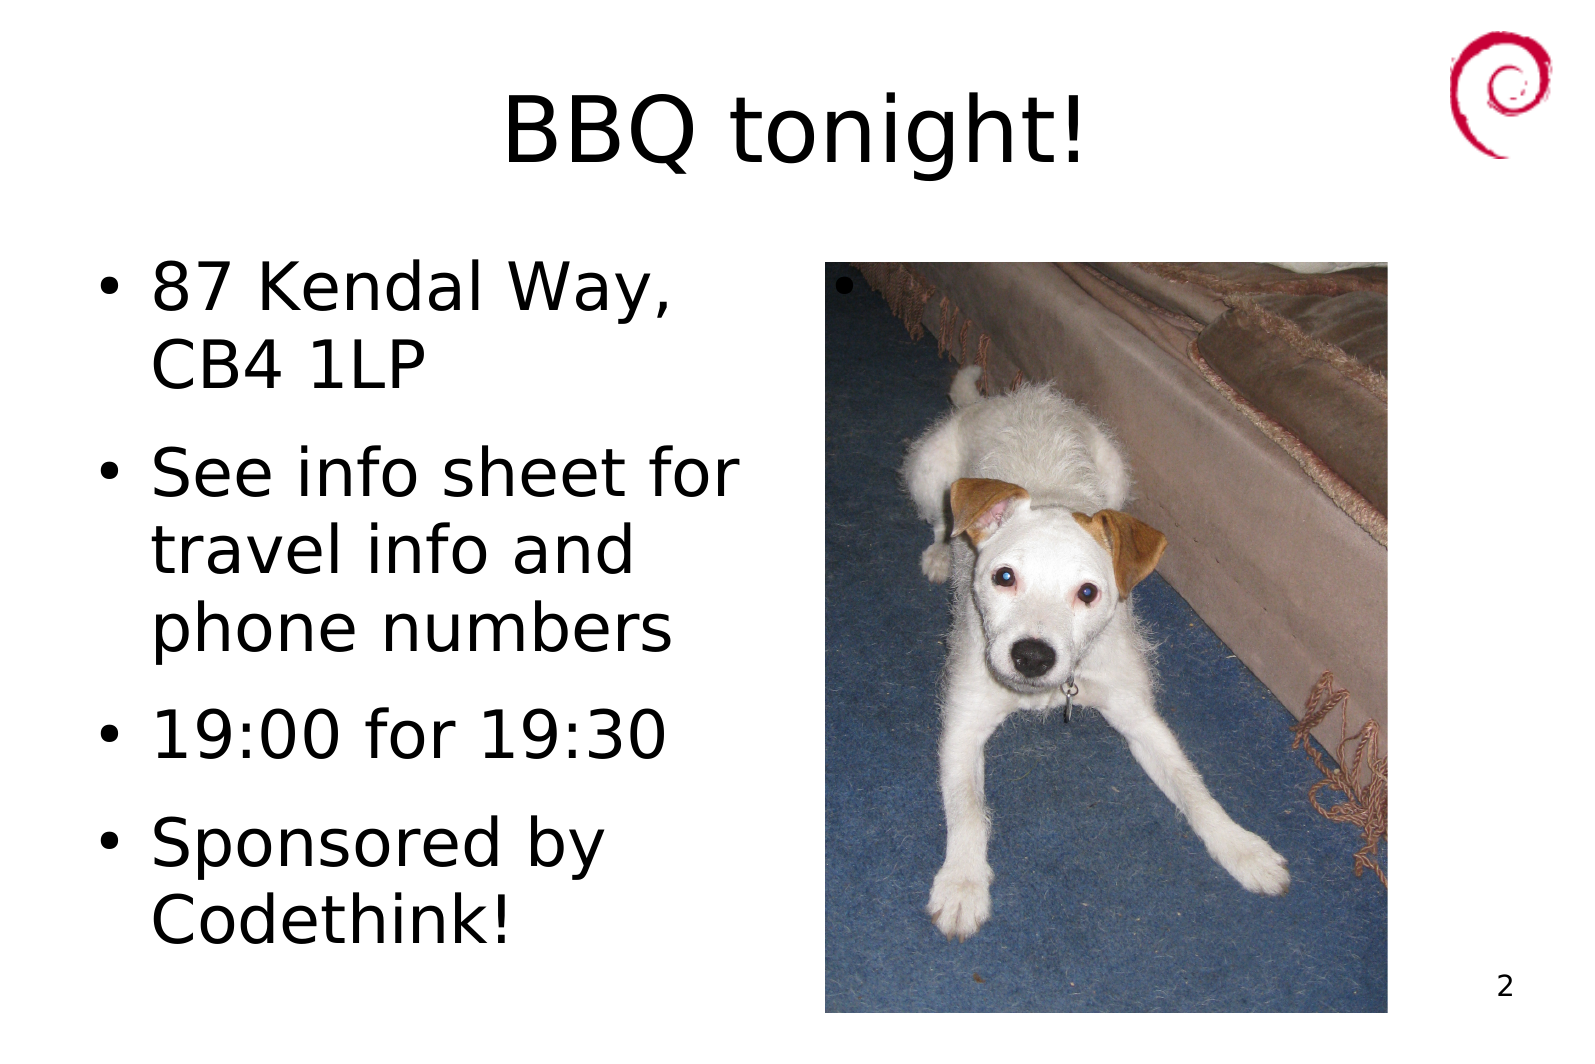

# BBQ tonight!
87 Kendal Way, CB4 1LP
See info sheet for travel info and phone numbers
19:00 for 19:30
Sponsored by Codethink!
2